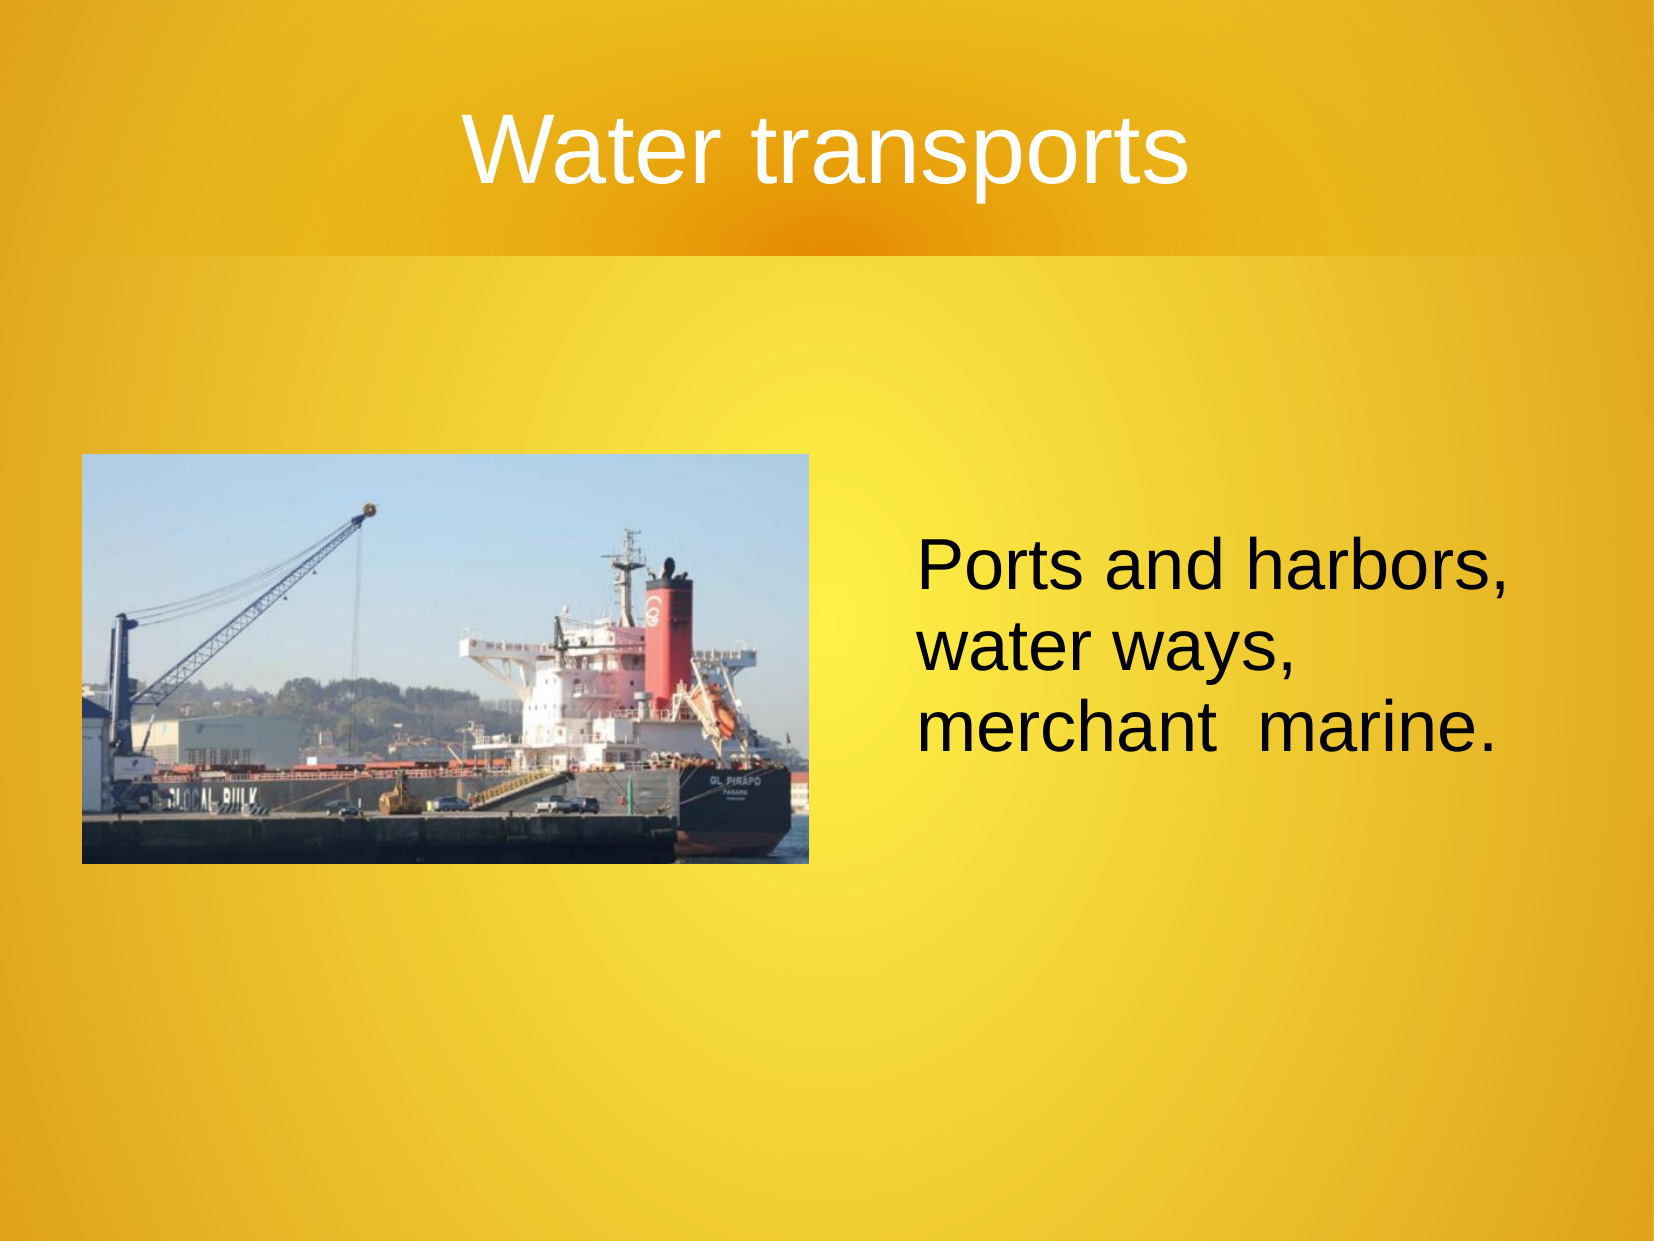

# Water transports
Ports and harbors, water ways, merchant marine.